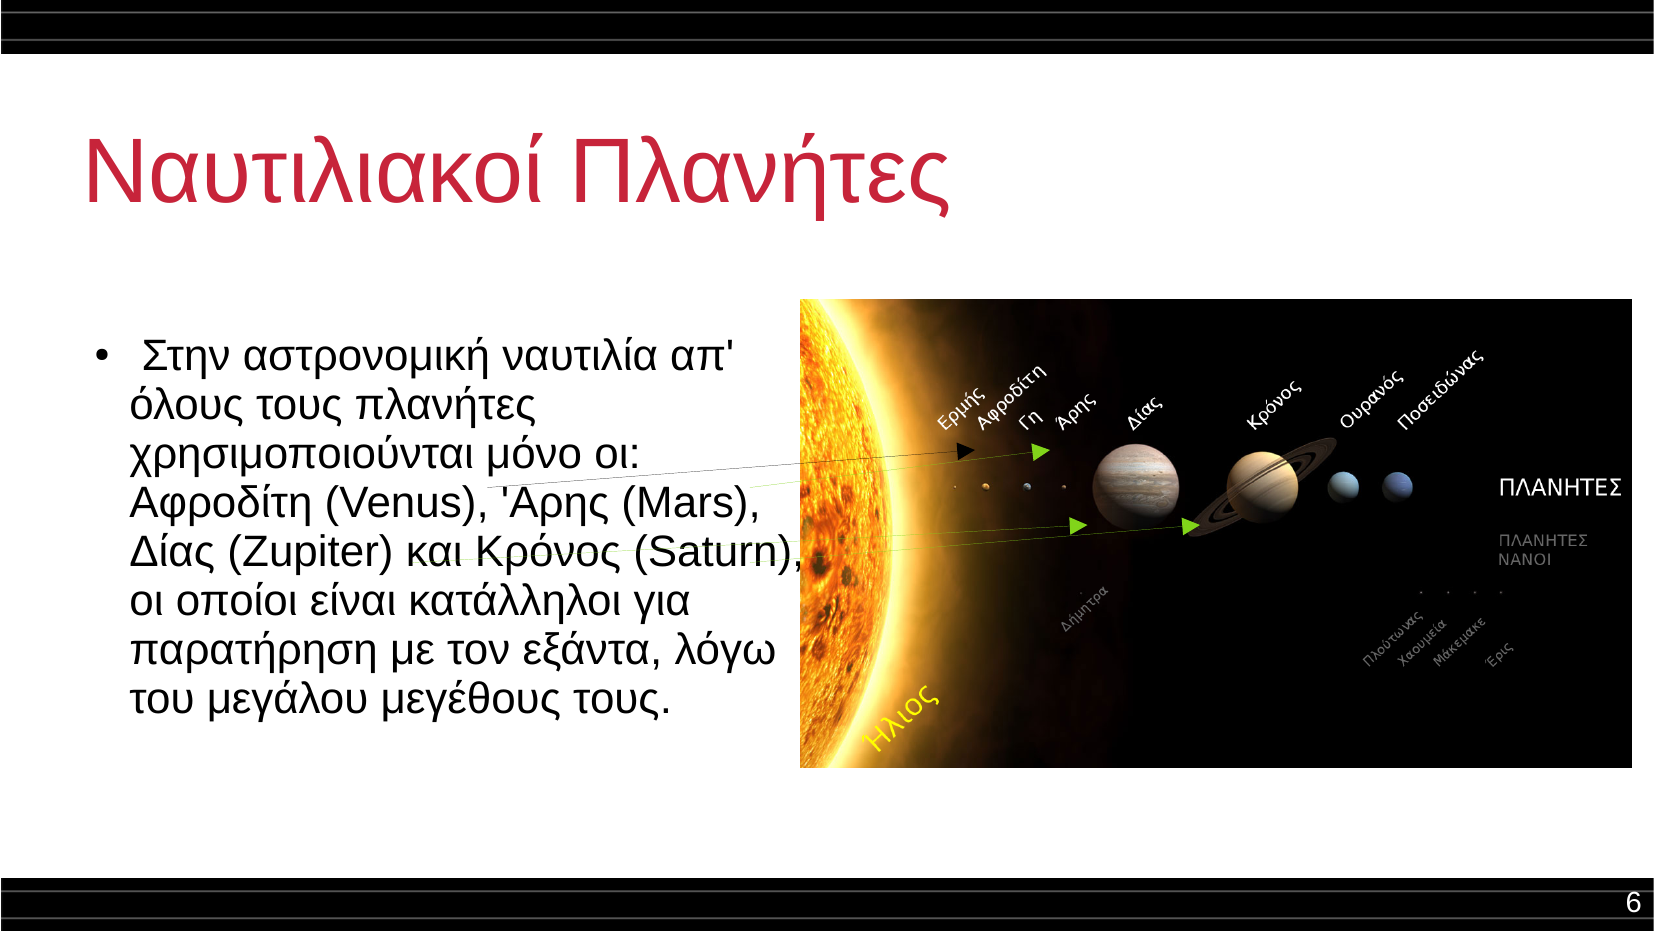

# Ναυτιλιακοί Πλανήτες
 Στην αστρονομική ναυτιλία απ' όλους τους πλανήτες χρησιμοποιούνται μόνο οι: Αφροδίτη (Venus), 'Αρης (Mars), Δίας (Zupiter) και Κρόνος (Saturn), οι οποίοι είναι κατάλληλοι για παρατήρηση με τον εξάντα, λόγω του μεγάλου μεγέθους τους.